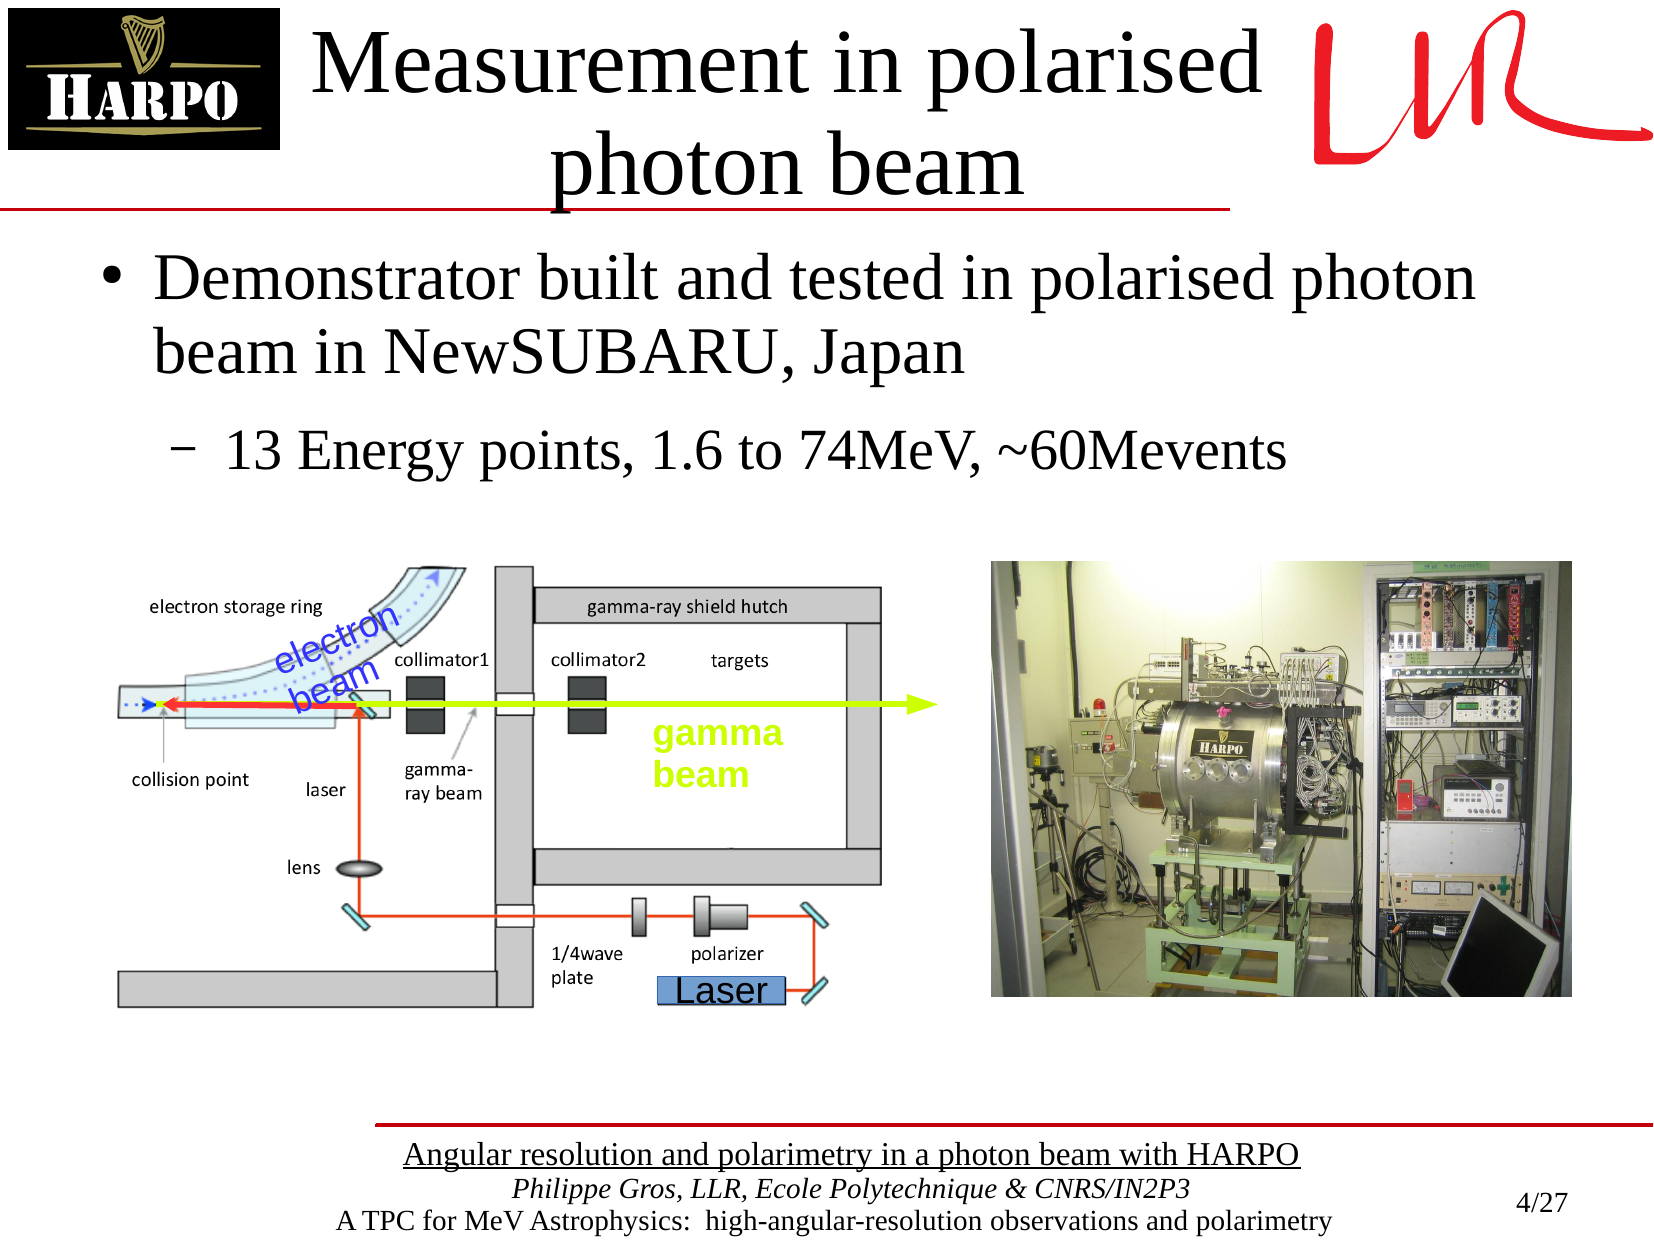

# Measurement in polarised photon beam
Demonstrator built and tested in polarised photon beam in NewSUBARU, Japan
13 Energy points, 1.6 to 74MeV, ~60Mevents
electron beam
gamma beam
Laser
4